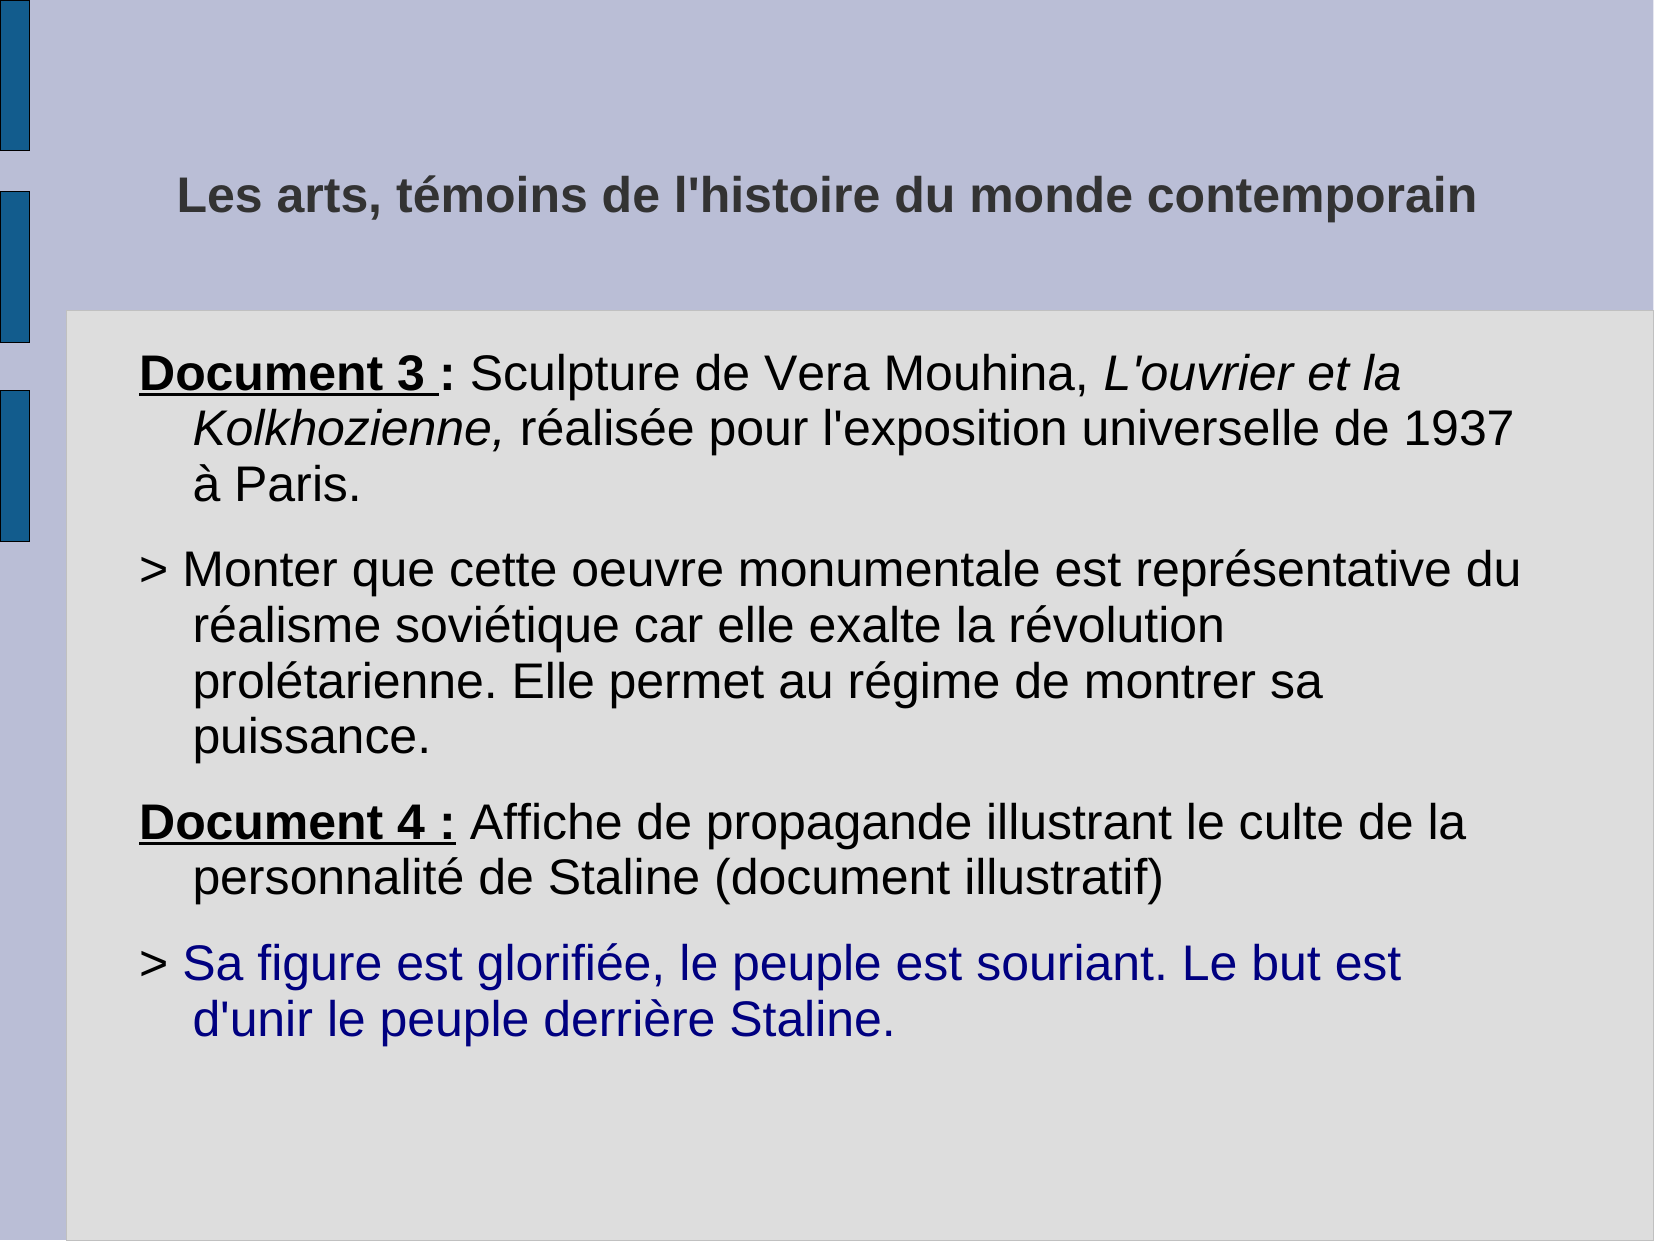

# Les arts, témoins de l'histoire du monde contemporain
Document 3 : Sculpture de Vera Mouhina, L'ouvrier et la Kolkhozienne, réalisée pour l'exposition universelle de 1937 à Paris.
> Monter que cette oeuvre monumentale est représentative du réalisme soviétique car elle exalte la révolution prolétarienne. Elle permet au régime de montrer sa puissance.
Document 4 : Affiche de propagande illustrant le culte de la personnalité de Staline (document illustratif)
> Sa figure est glorifiée, le peuple est souriant. Le but est d'unir le peuple derrière Staline.